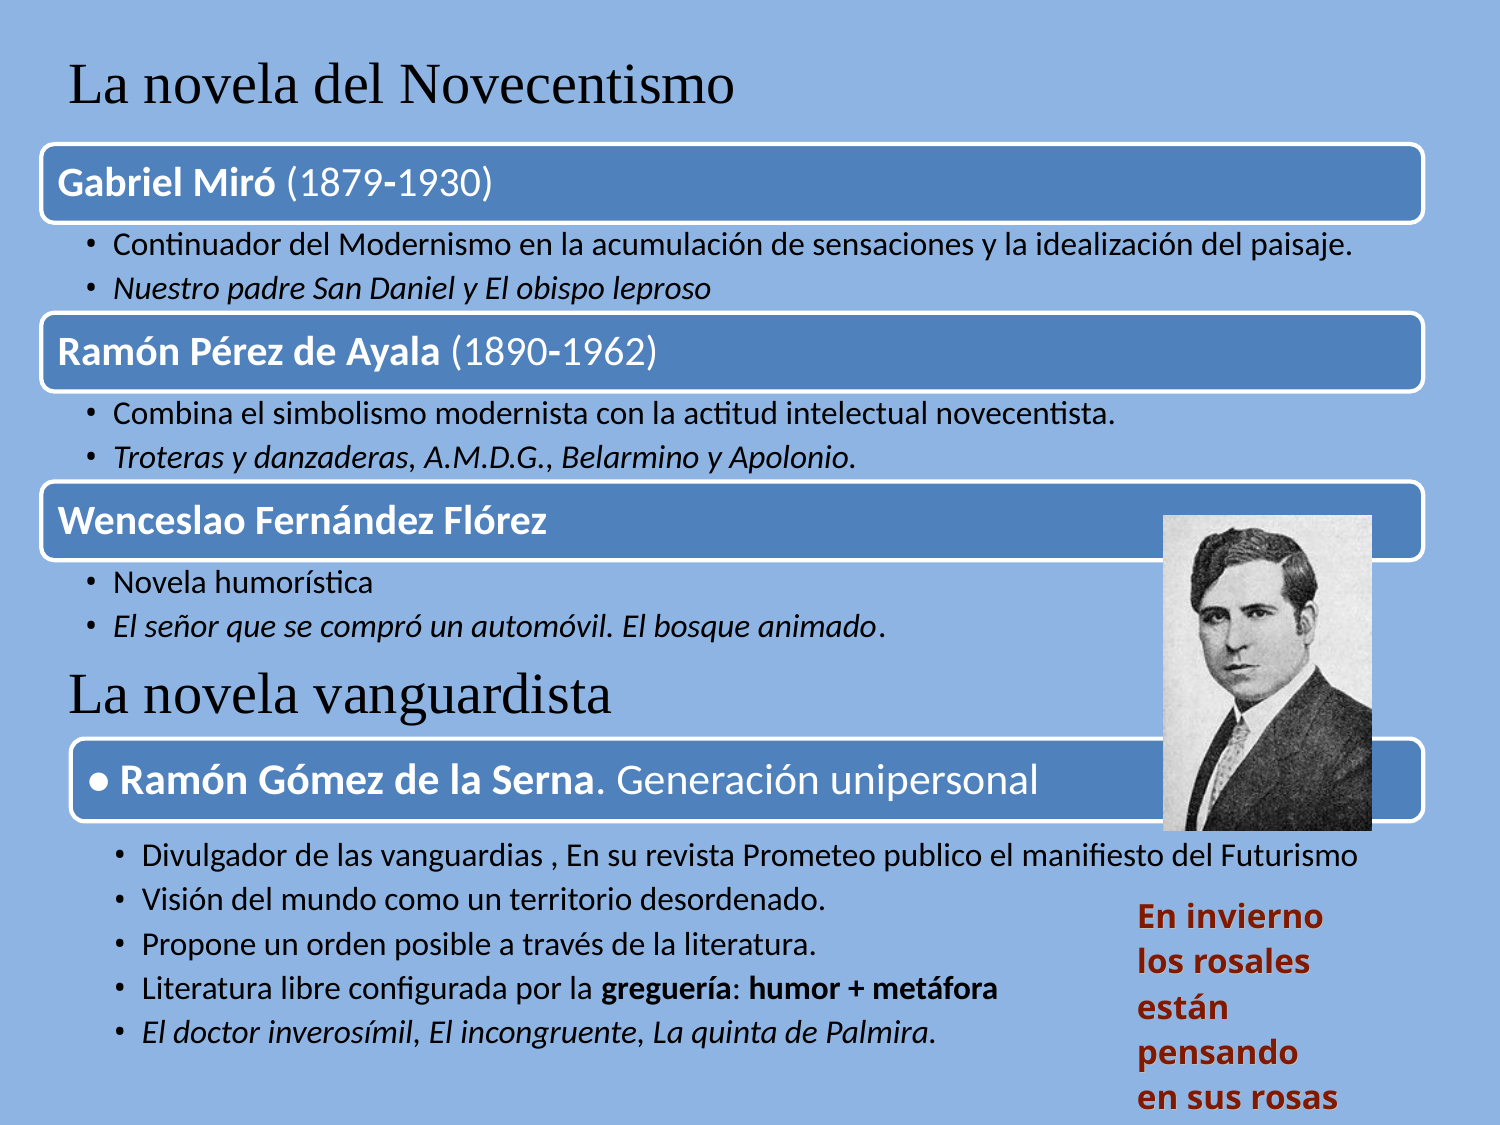

La novela del Novecentismo
Gabriel Miró (1879-1930)
Continuador del Modernismo en la acumulación de sensaciones y la idealización del paisaje.
Nuestro padre San Daniel y El obispo leproso
Ramón Pérez de Ayala (1890-1962)
Combina el simbolismo modernista con la actitud intelectual novecentista.
Troteras y danzaderas, A.M.D.G., Belarmino y Apolonio.
Wenceslao Fernández Flórez
Novela humorística
El señor que se compró un automóvil. El bosque animado.
La novela vanguardista
• Ramón Gómez de la Serna. Generación unipersonal
Divulgador de las vanguardias , En su revista Prometeo publico el manifiesto del Futurismo
Visión del mundo como un territorio desordenado.
Propone un orden posible a través de la literatura.
Literatura libre configurada por la greguería: humor + metáfora
El doctor inverosímil, El incongruente, La quinta de Palmira.
En invierno
los rosales
están pensando
en sus rosas